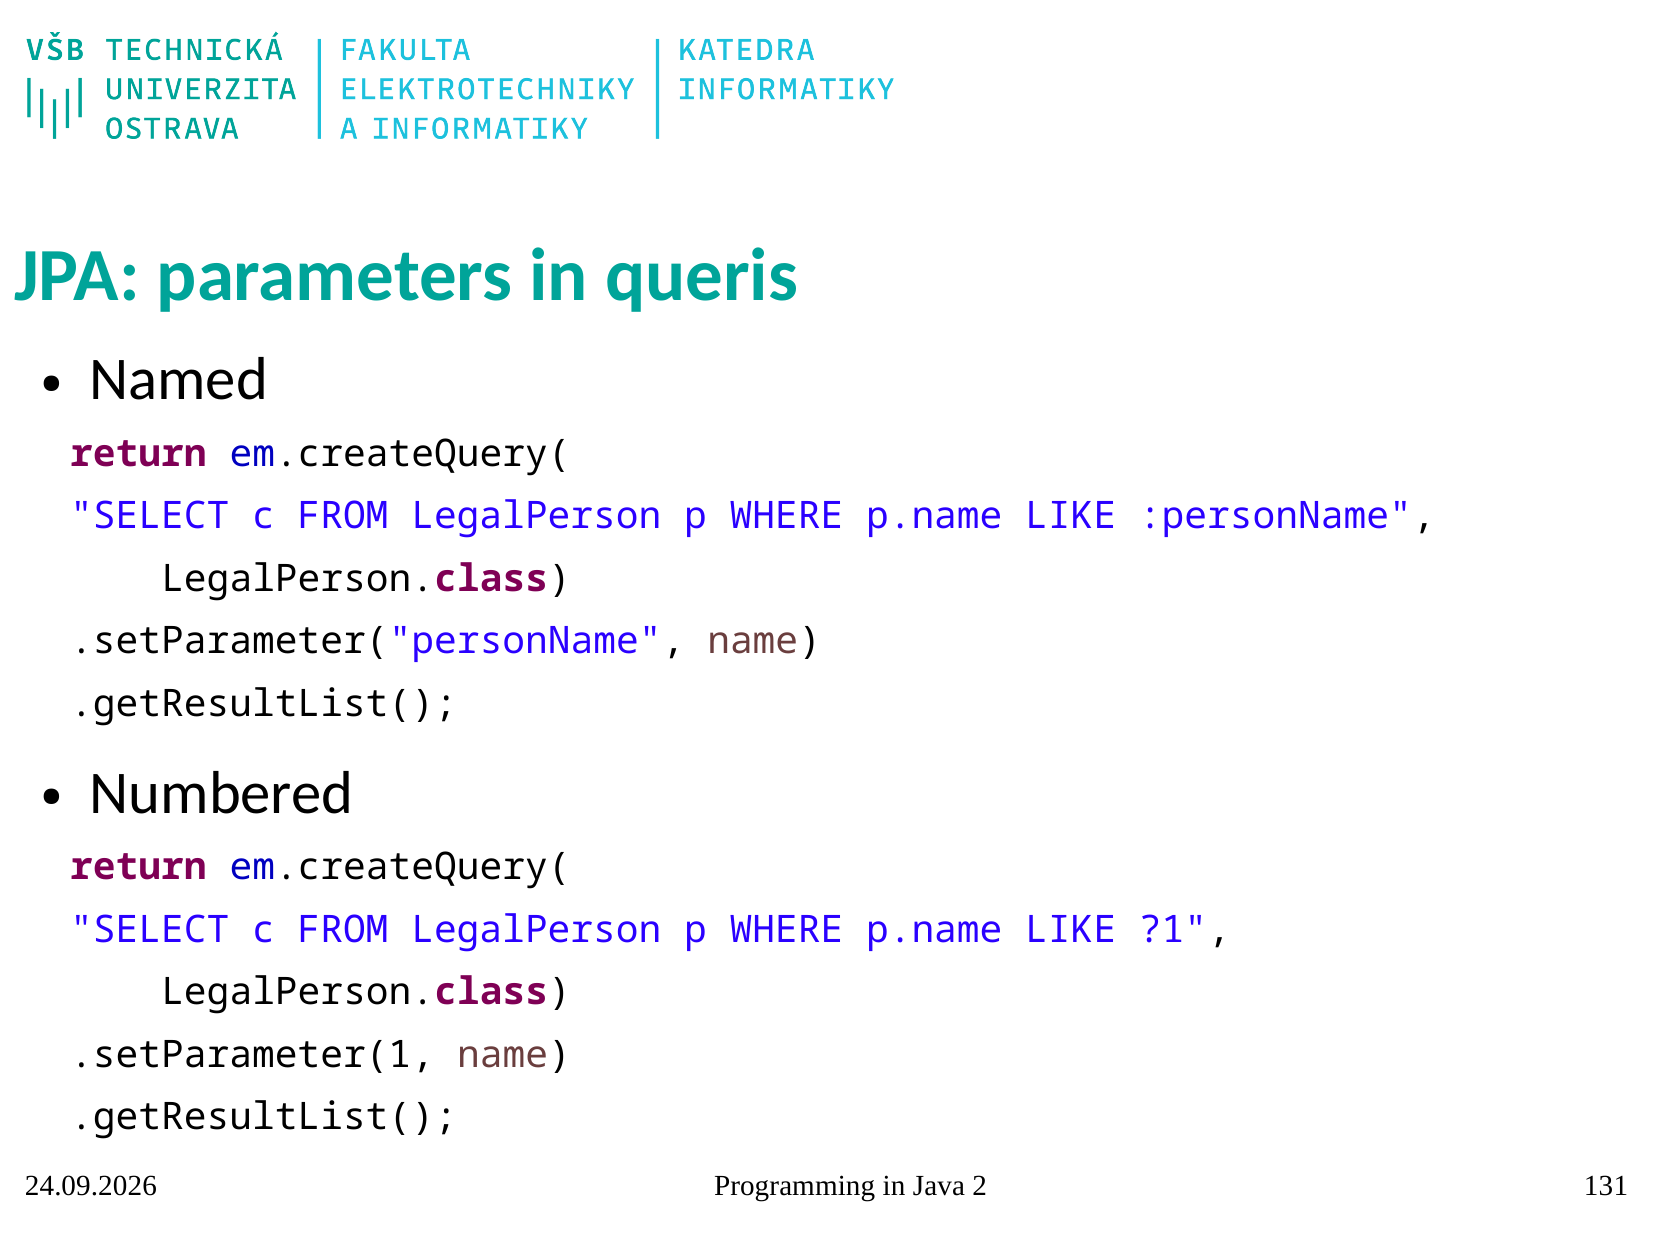

# JPA: parameters in queris
Named
 return em.createQuery(
 "SELECT c FROM LegalPerson p WHERE p.name LIKE :personName",
 LegalPerson.class)
 .setParameter("personName", name)
 .getResultList();
Numbered
 return em.createQuery(
 "SELECT c FROM LegalPerson p WHERE p.name LIKE ?1",
 LegalPerson.class)
 .setParameter(1, name)
 .getResultList();
Programming in Java 2
131